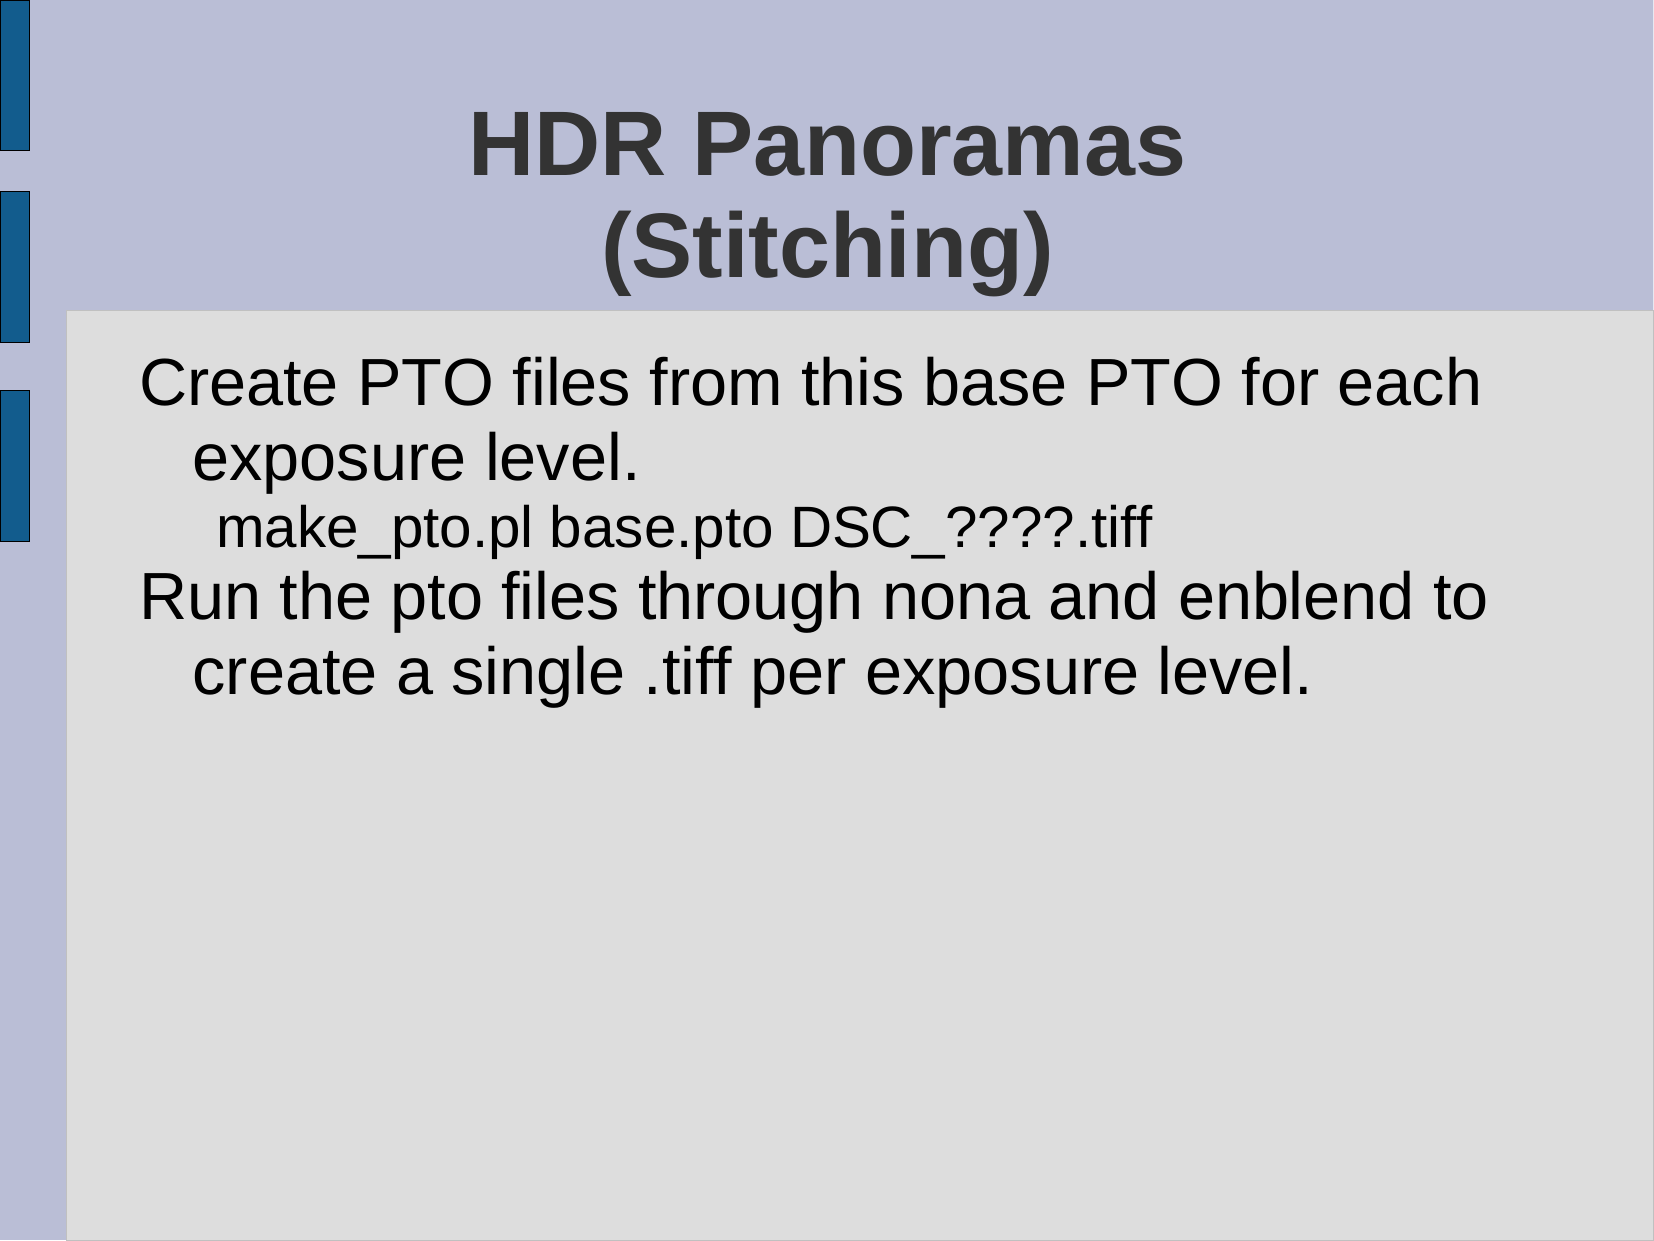

# HDR Panoramas (Stitching)
Create PTO files from this base PTO for each exposure level.
make_pto.pl base.pto DSC_????.tiff
Run the pto files through nona and enblend to create a single .tiff per exposure level.